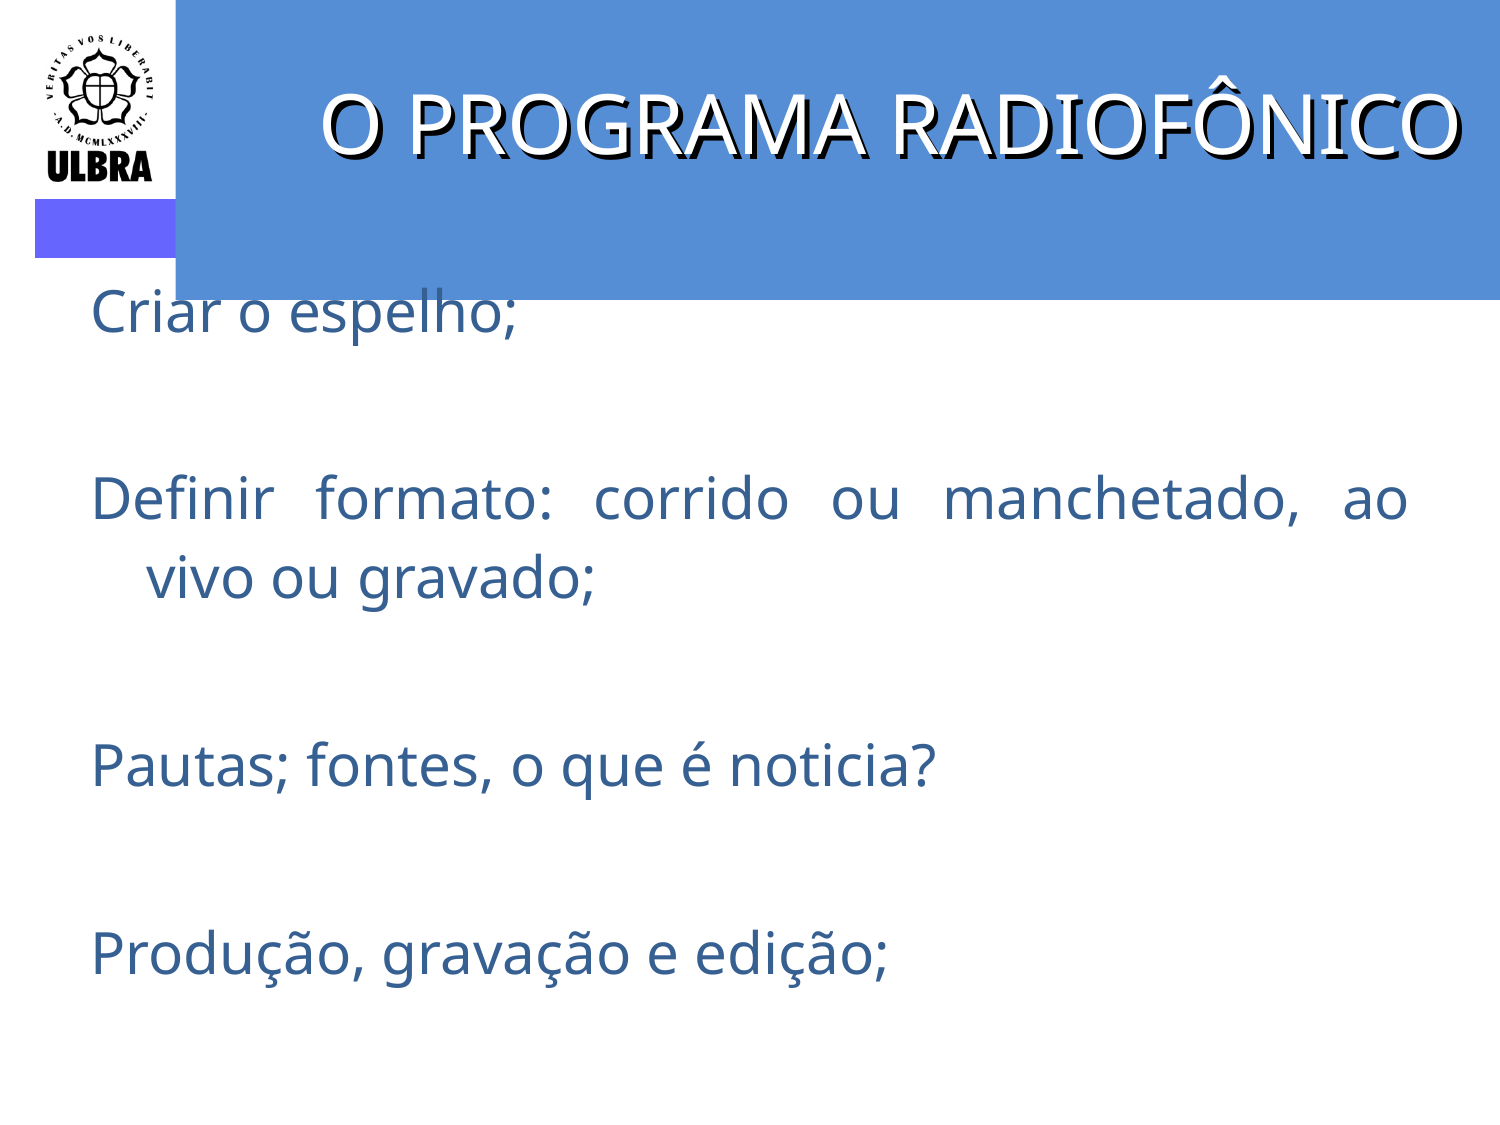

# O PROGRAMA RADIOFÔNICO
Criar o espelho;
Definir formato: corrido ou manchetado, ao vivo ou gravado;
Pautas; fontes, o que é noticia?
Produção, gravação e edição;